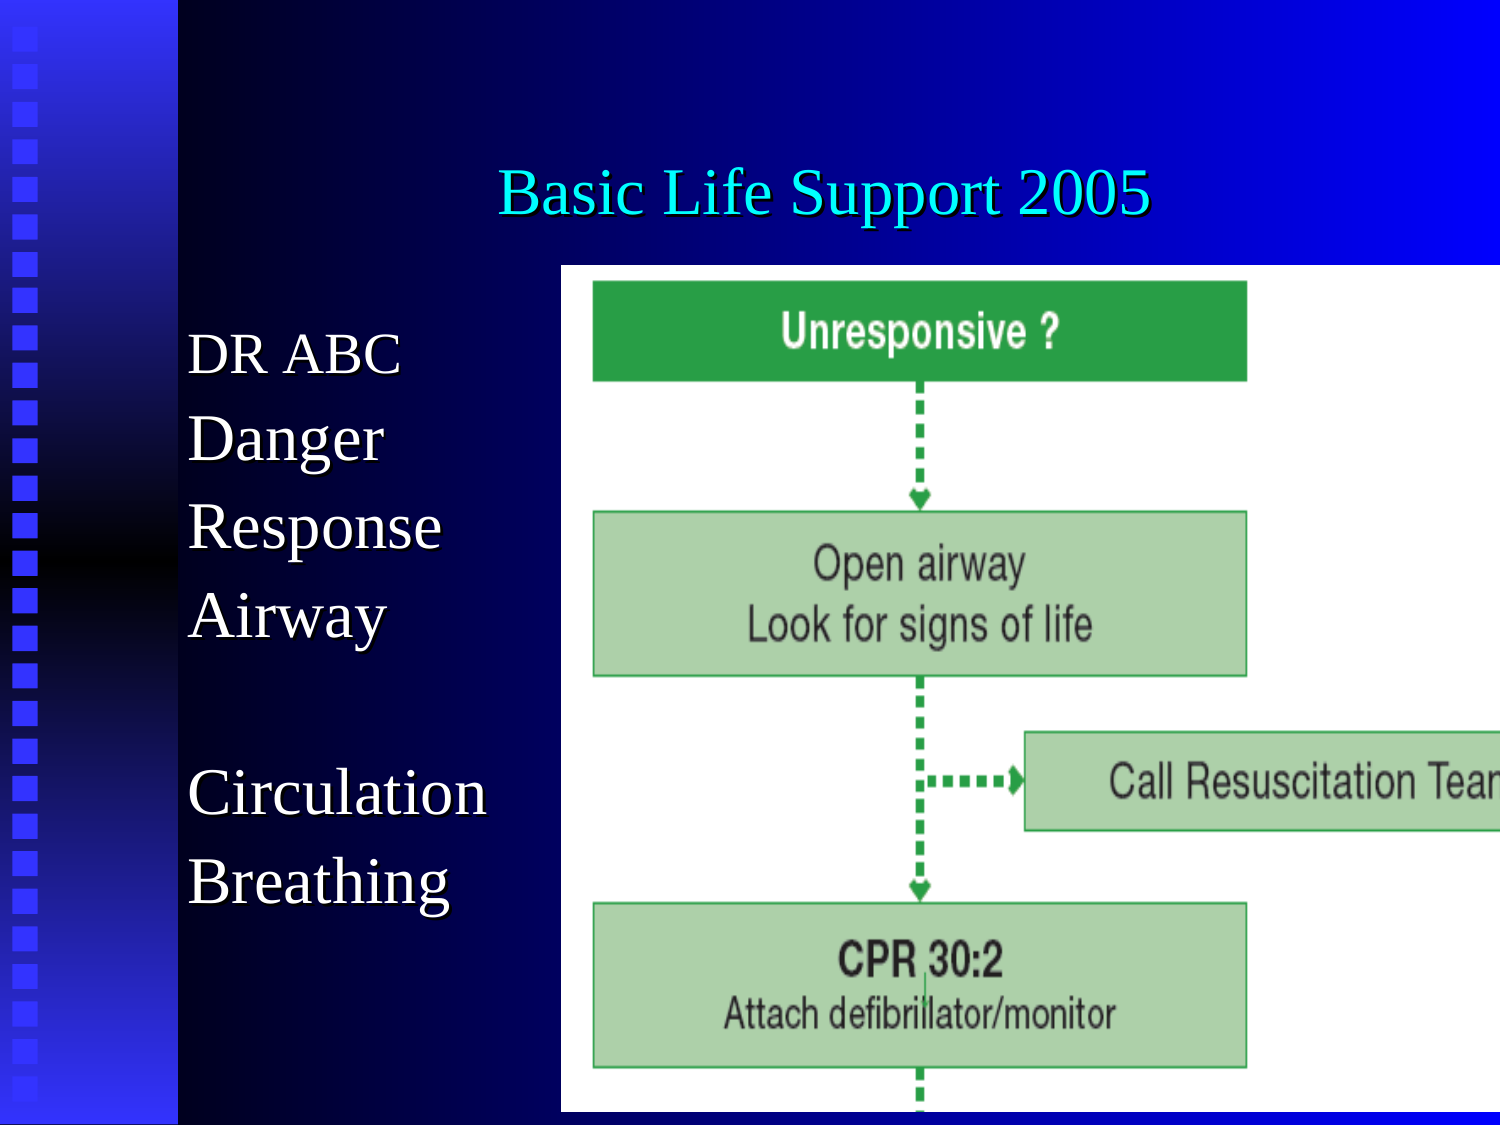

# Basic Life Support 2005
DR ABC
Danger
Response
Airway
Circulation
Breathing